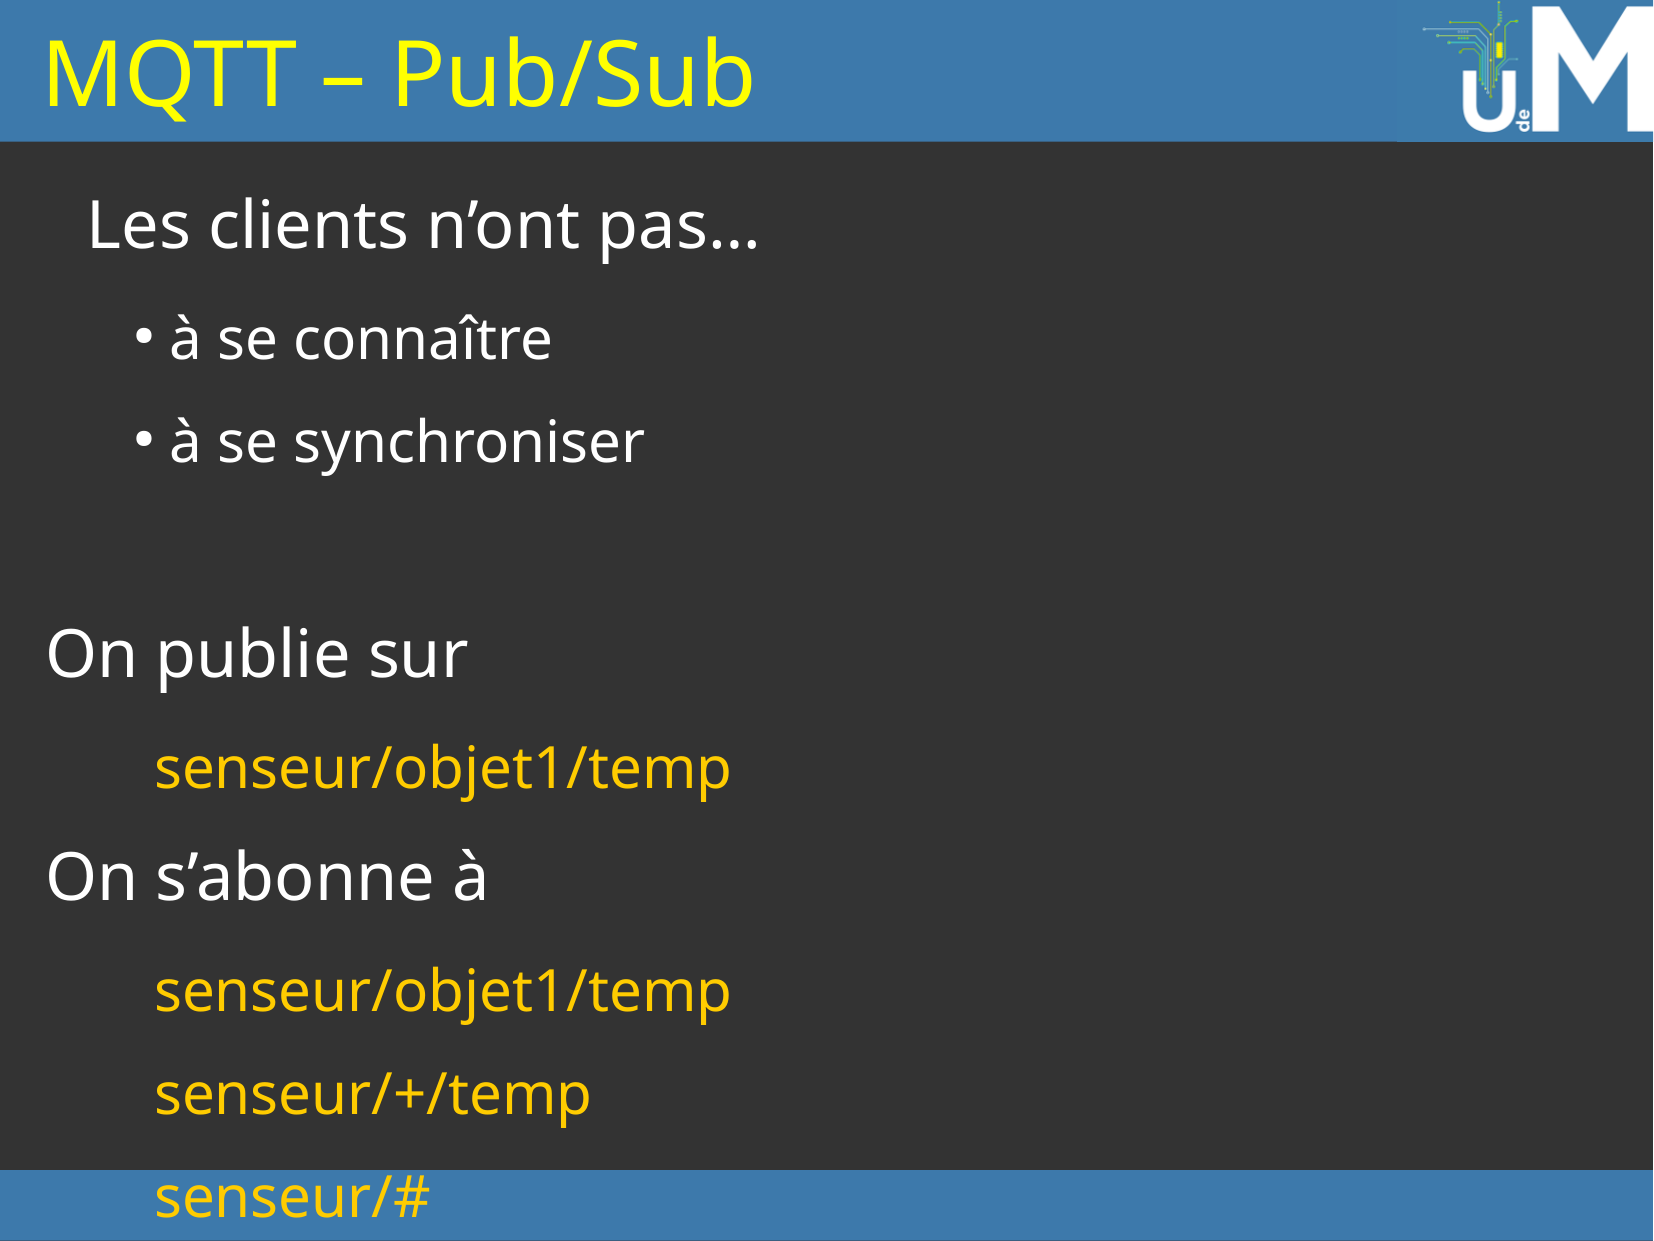

# MQTT – Pub/Sub
Les clients n’ont pas…
 à se connaître
 à se synchroniser
On publie sur
senseur/objet1/temp
On s’abonne à
senseur/objet1/temp
senseur/+/temp
senseur/#